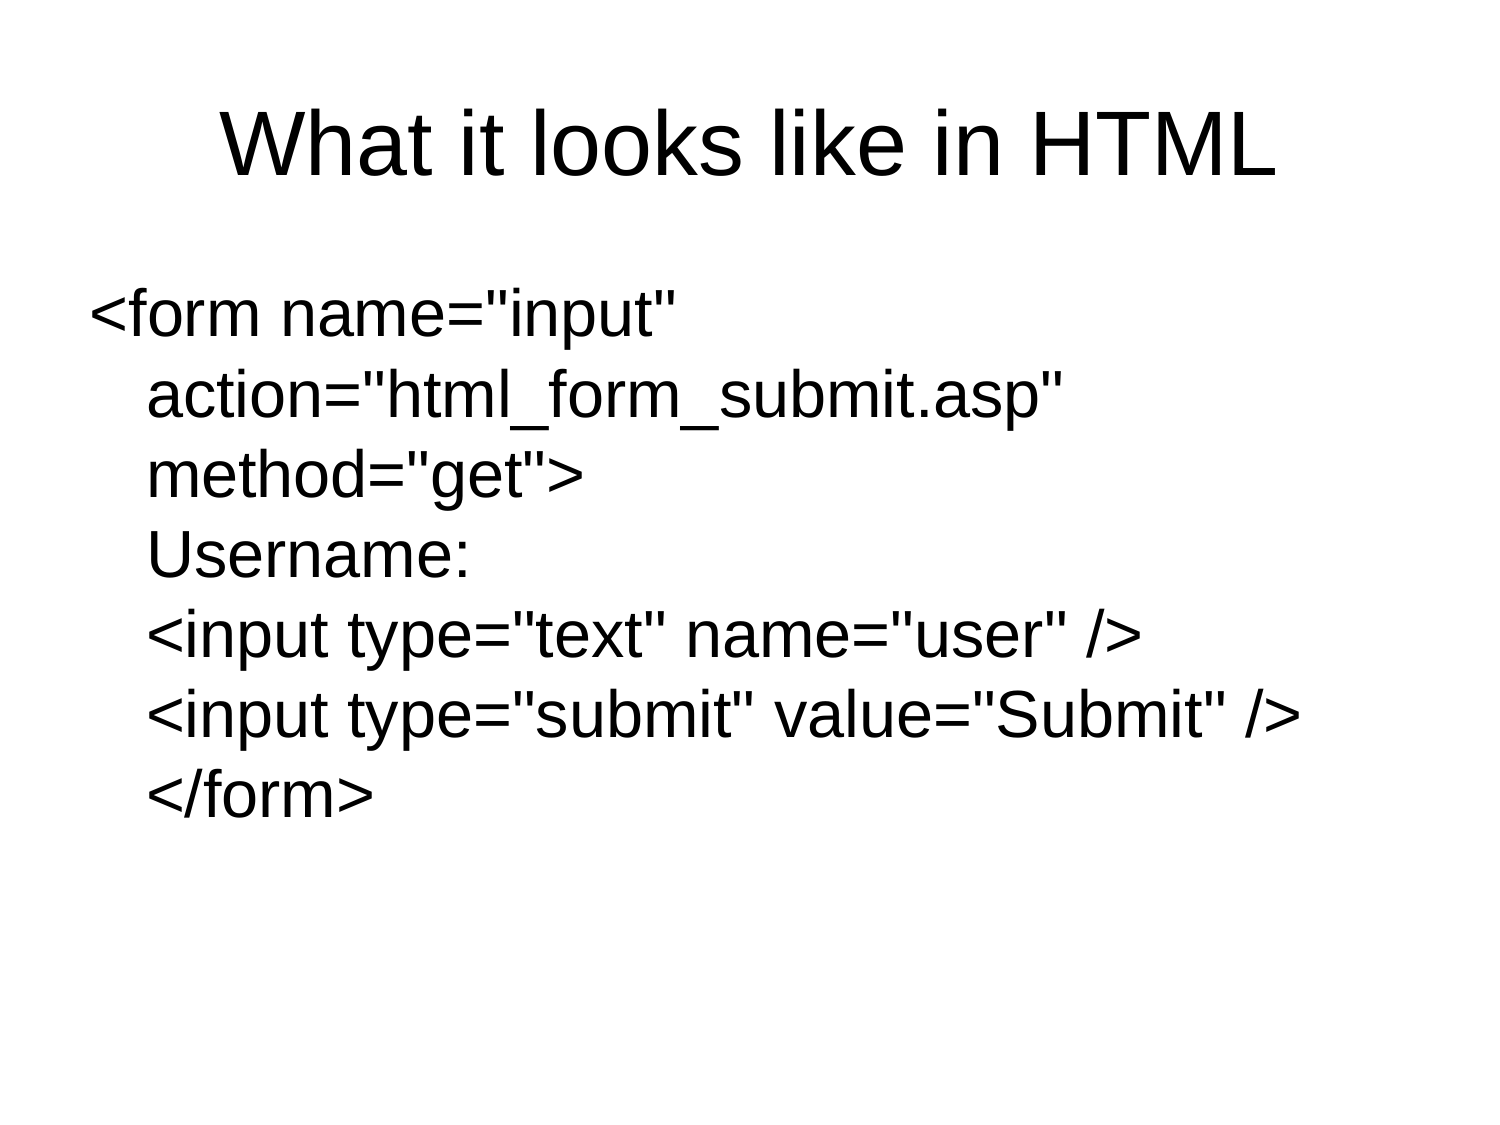

# What it looks like in HTML
<form name="input" action="html_form_submit.asp" method="get">
Username:
<input type="text" name="user" />
<input type="submit" value="Submit" />
</form>